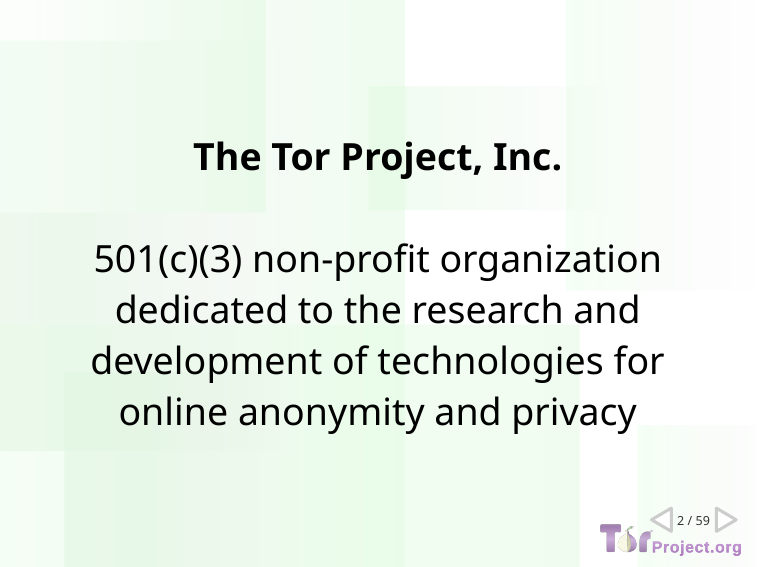

The Tor Project, Inc.
501(c)(3) non-profit organization dedicated to the research and development of technologies for online anonymity and privacy